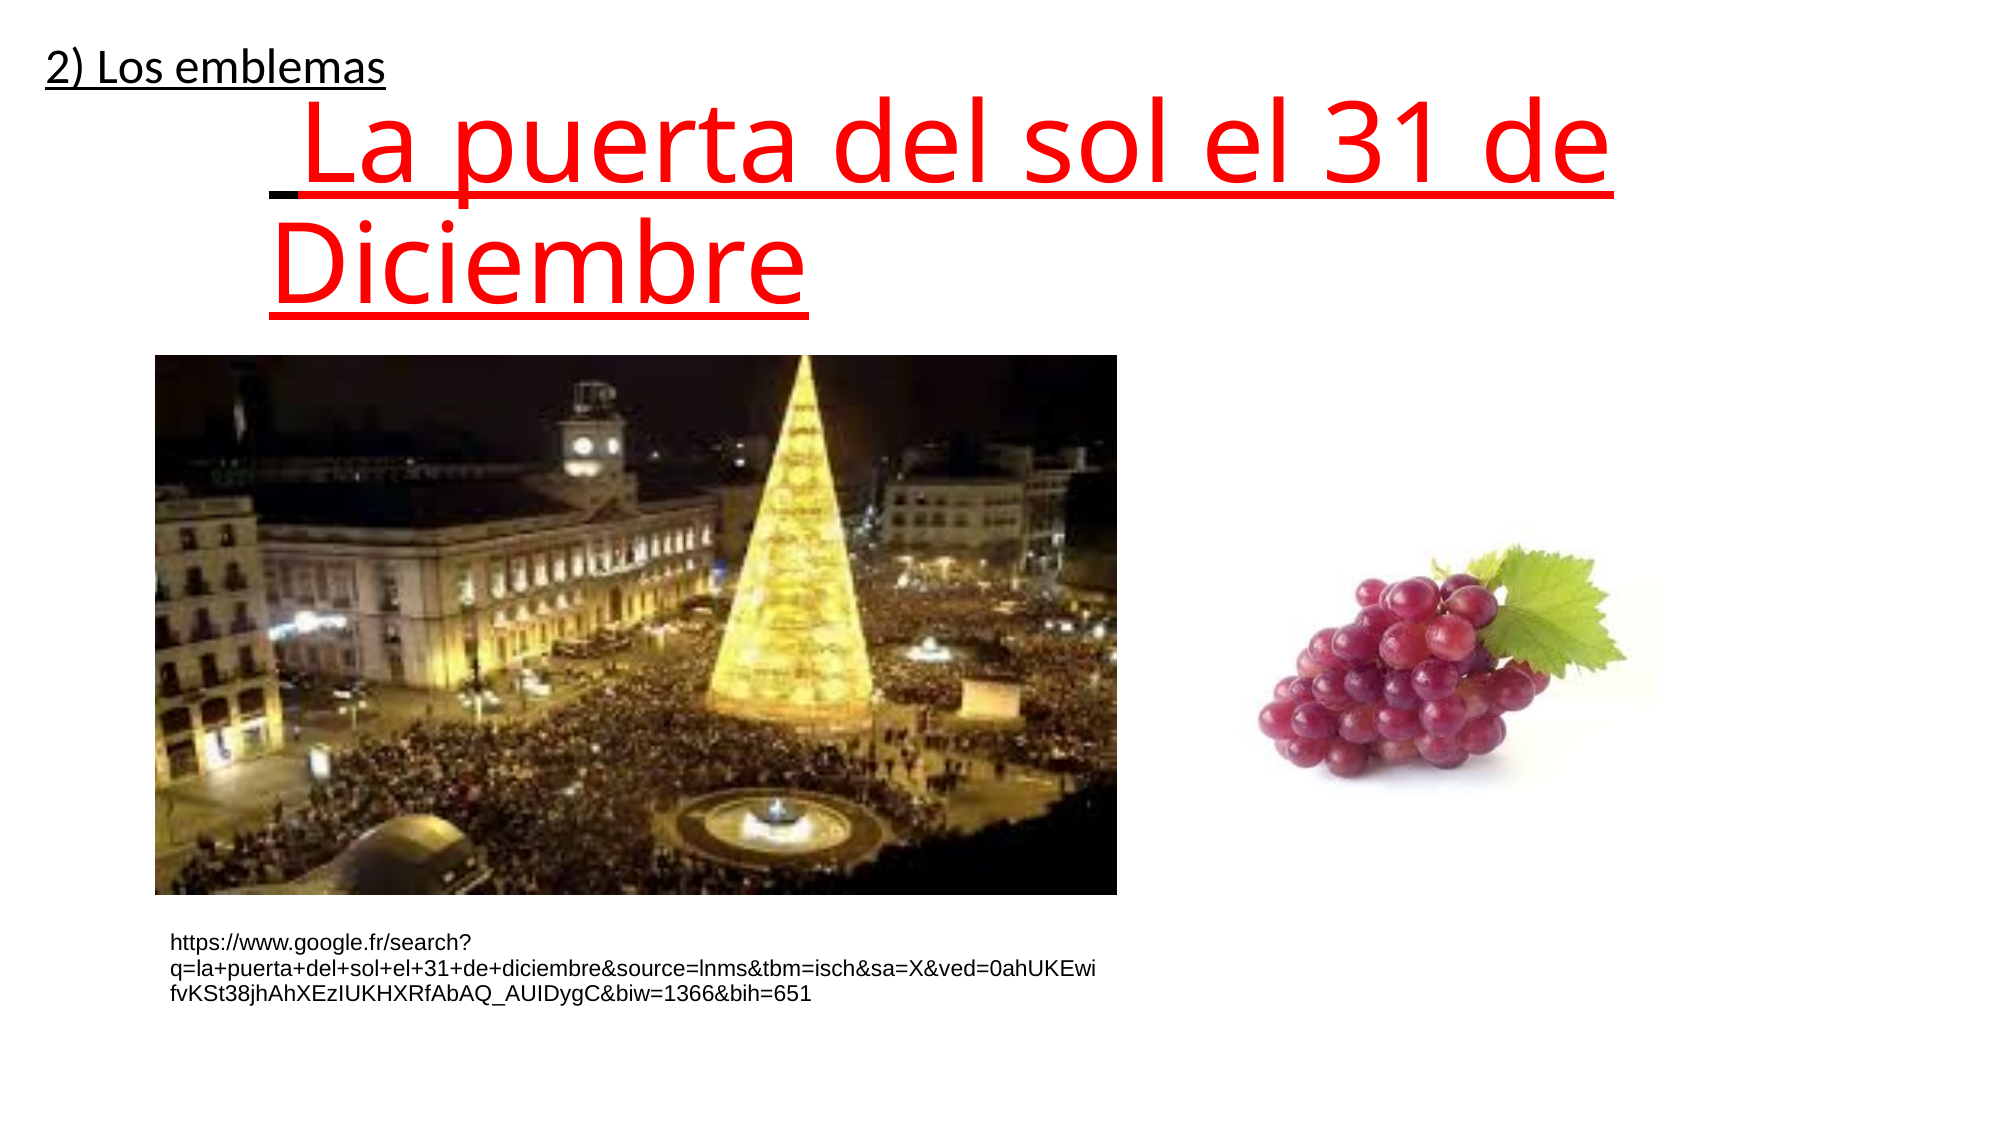

2) Los emblemas
# La puerta del sol el 31 de Diciembre
https://www.google.fr/search?q=la+puerta+del+sol+el+31+de+diciembre&source=lnms&tbm=isch&sa=X&ved=0ahUKEwifvKSt38jhAhXEzIUKHXRfAbAQ_AUIDygC&biw=1366&bih=651